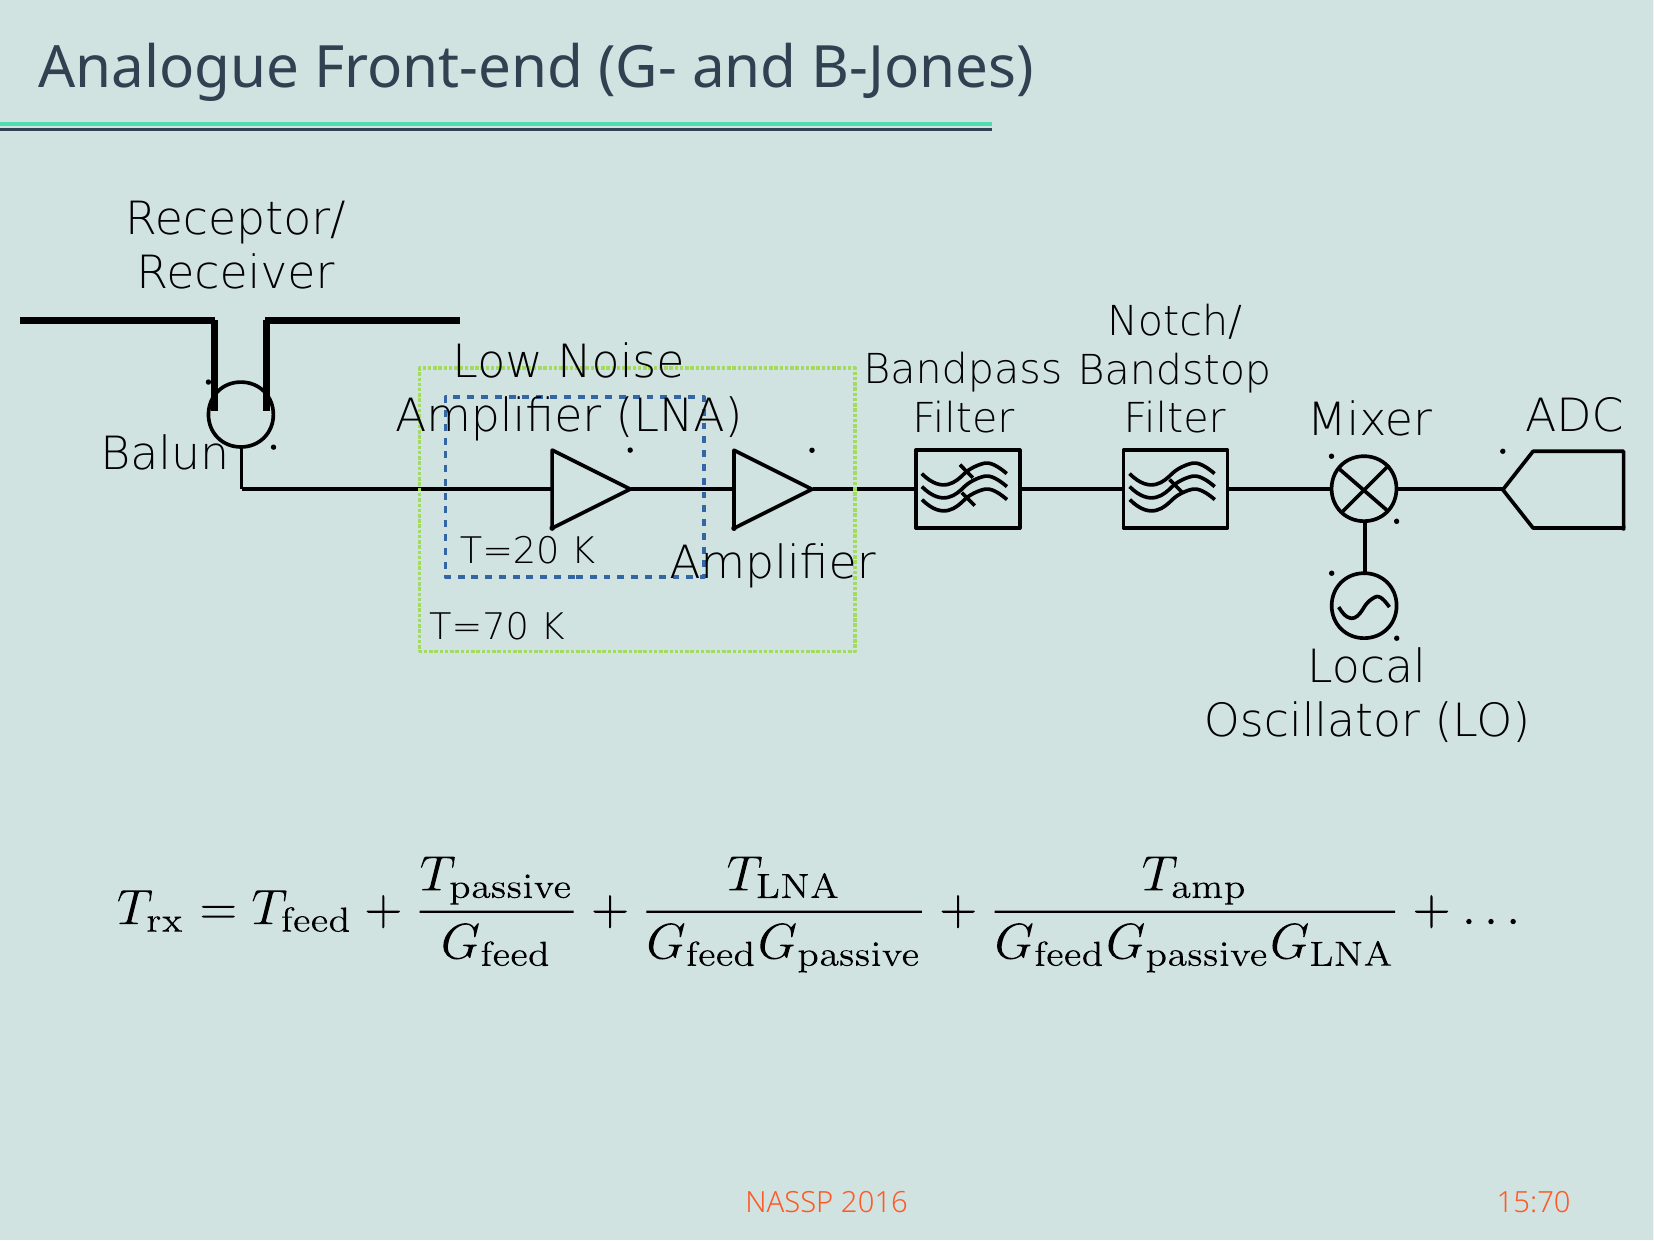

Analogue Front-end (G- and B-Jones)
NASSP 2016
15